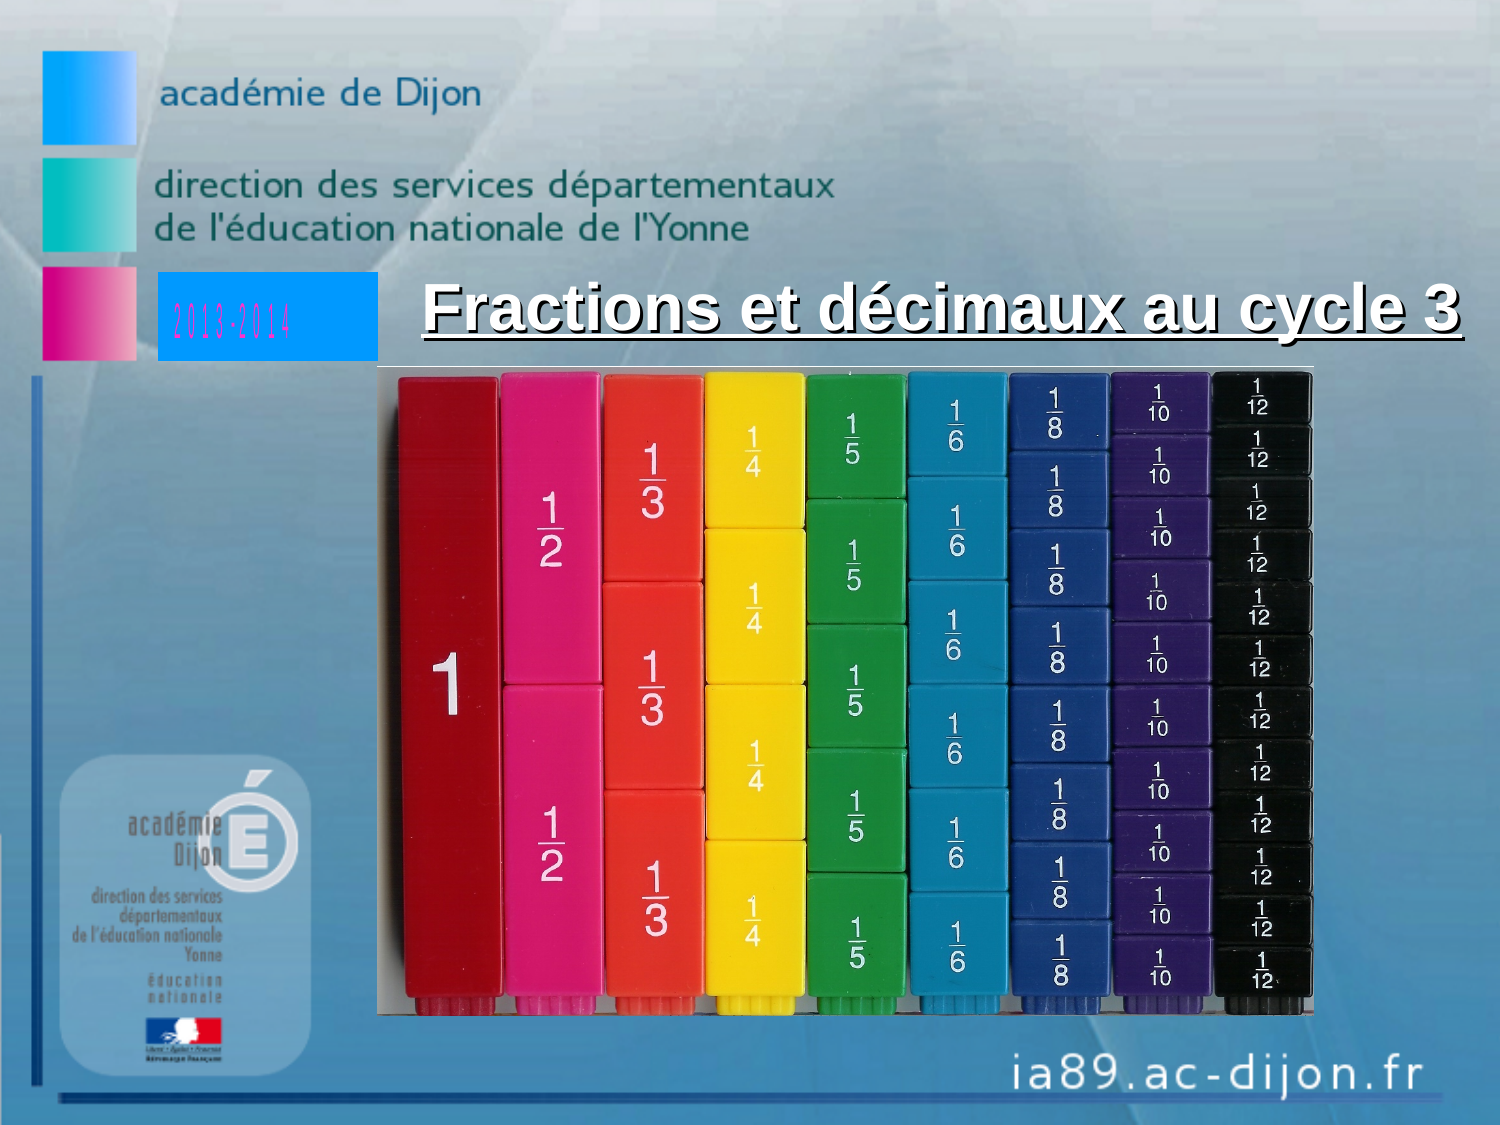

# Fractions et décimaux au cycle 3